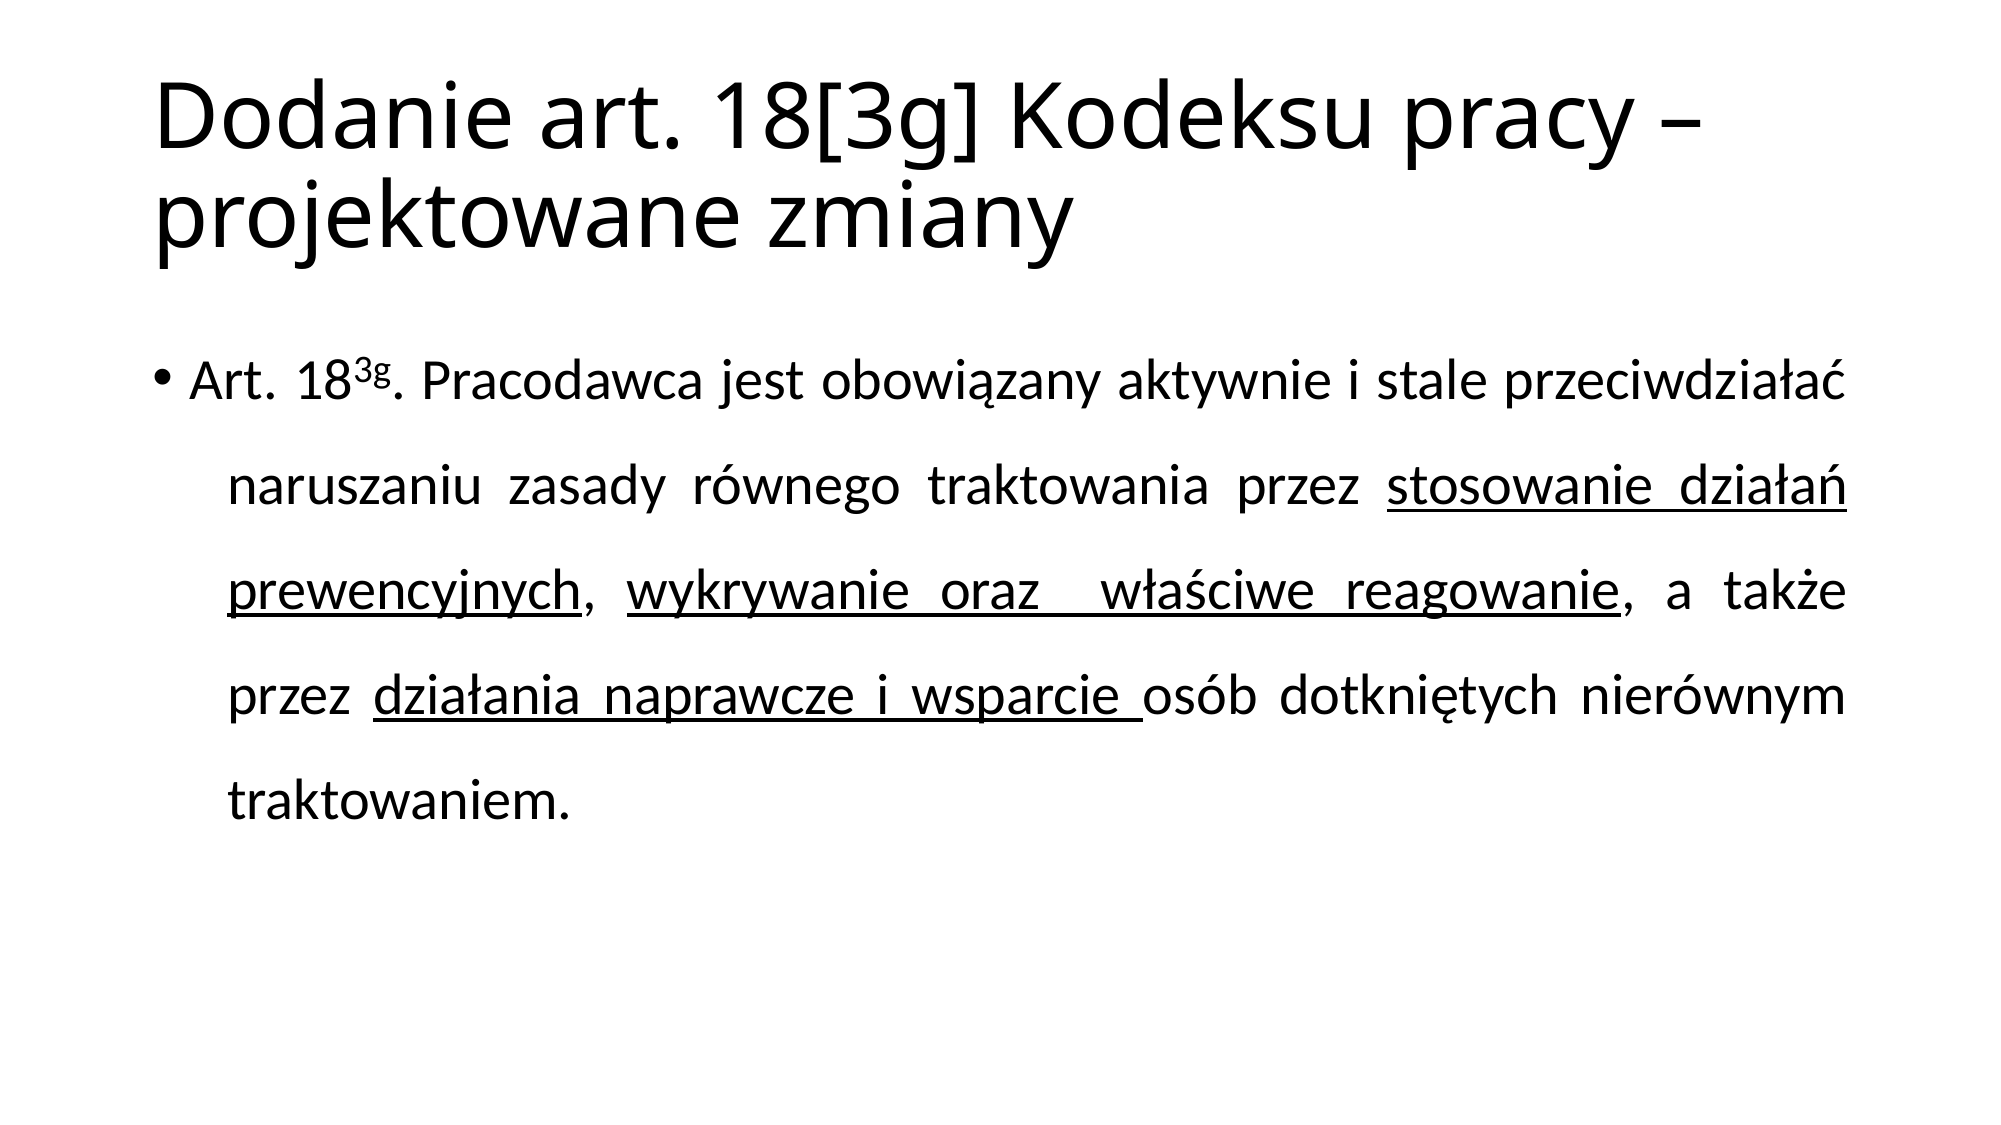

# Dodanie art. 18[3g] Kodeksu pracy – projektowane zmiany
Art. 183g. Pracodawca jest obowiązany aktywnie i stale przeciwdziałać naruszaniu zasady równego traktowania przez stosowanie działań prewencyjnych, wykrywanie oraz właściwe reagowanie, a także przez działania naprawcze i wsparcie osób dotkniętych nierównym traktowaniem.